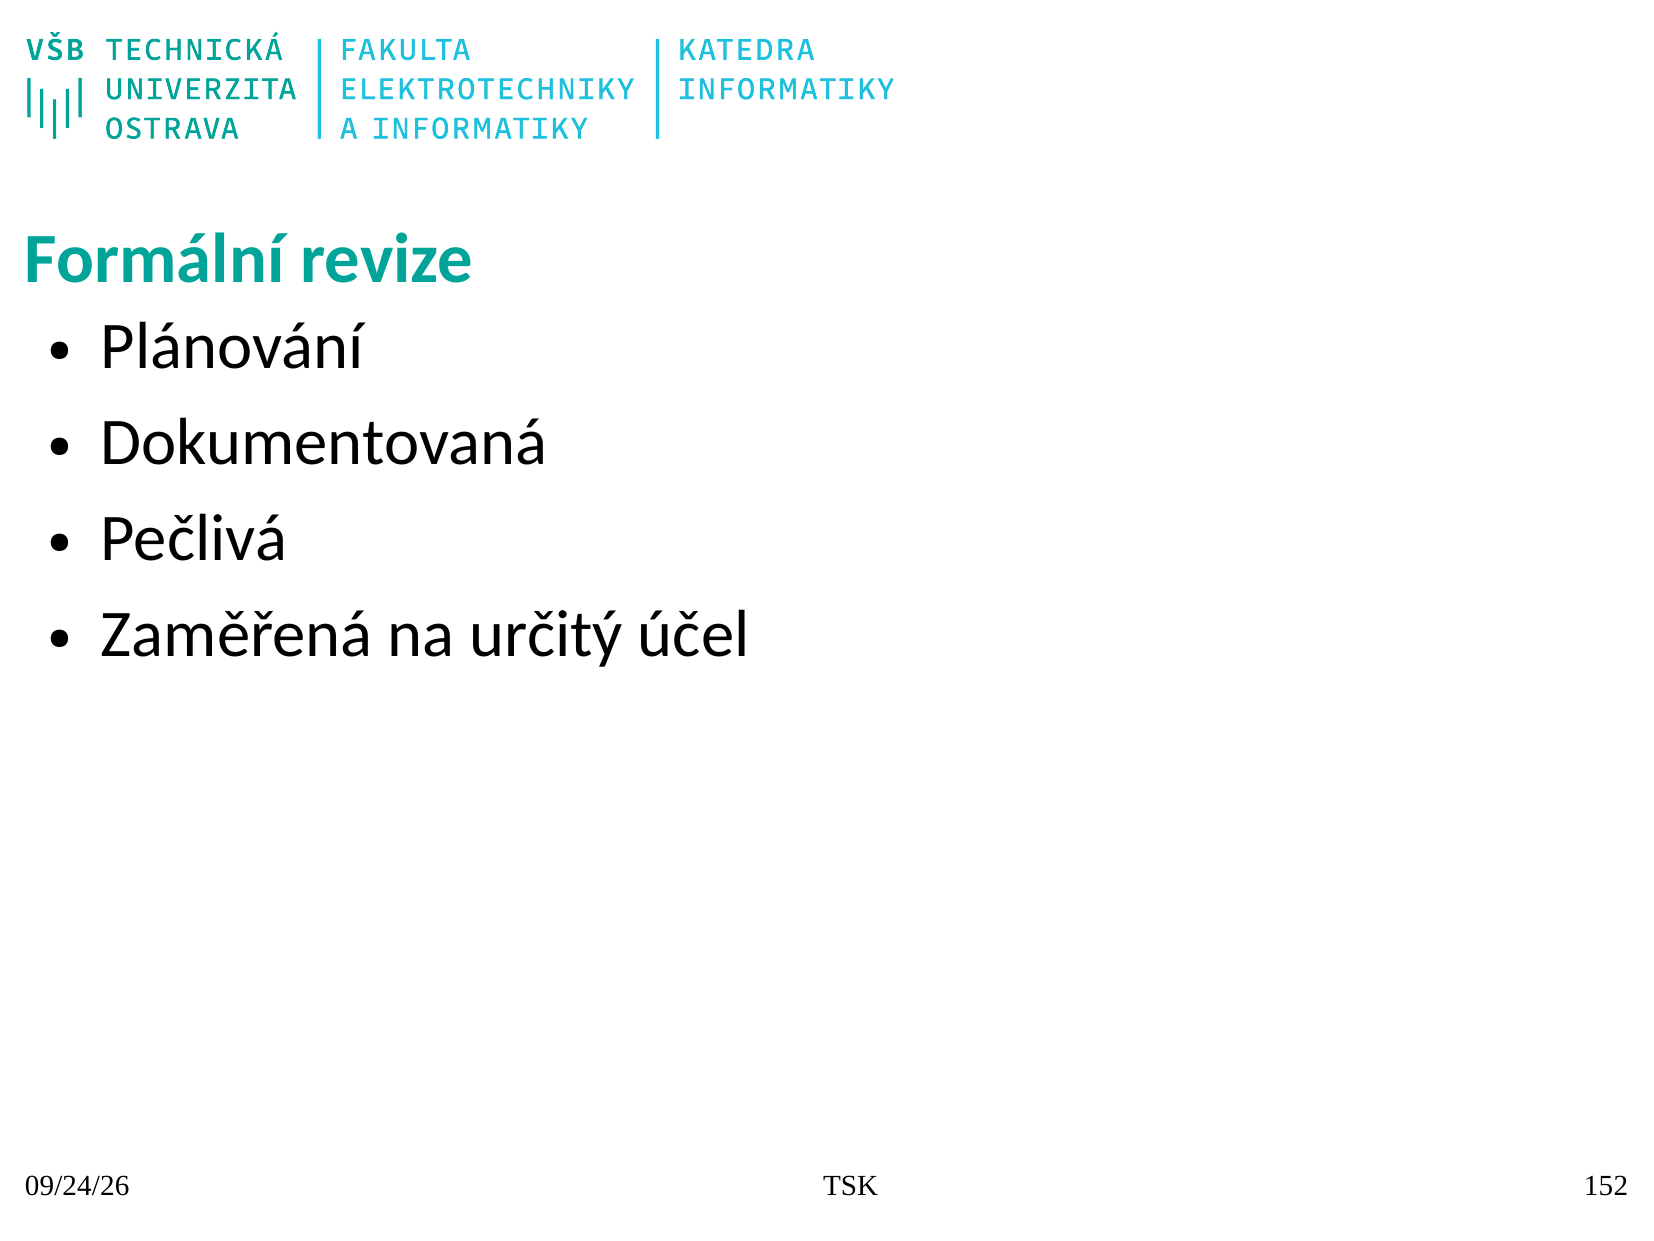

# Formální revize
Plánování
Dokumentovaná
Pečlivá
Zaměřená na určitý účel
TSK
152